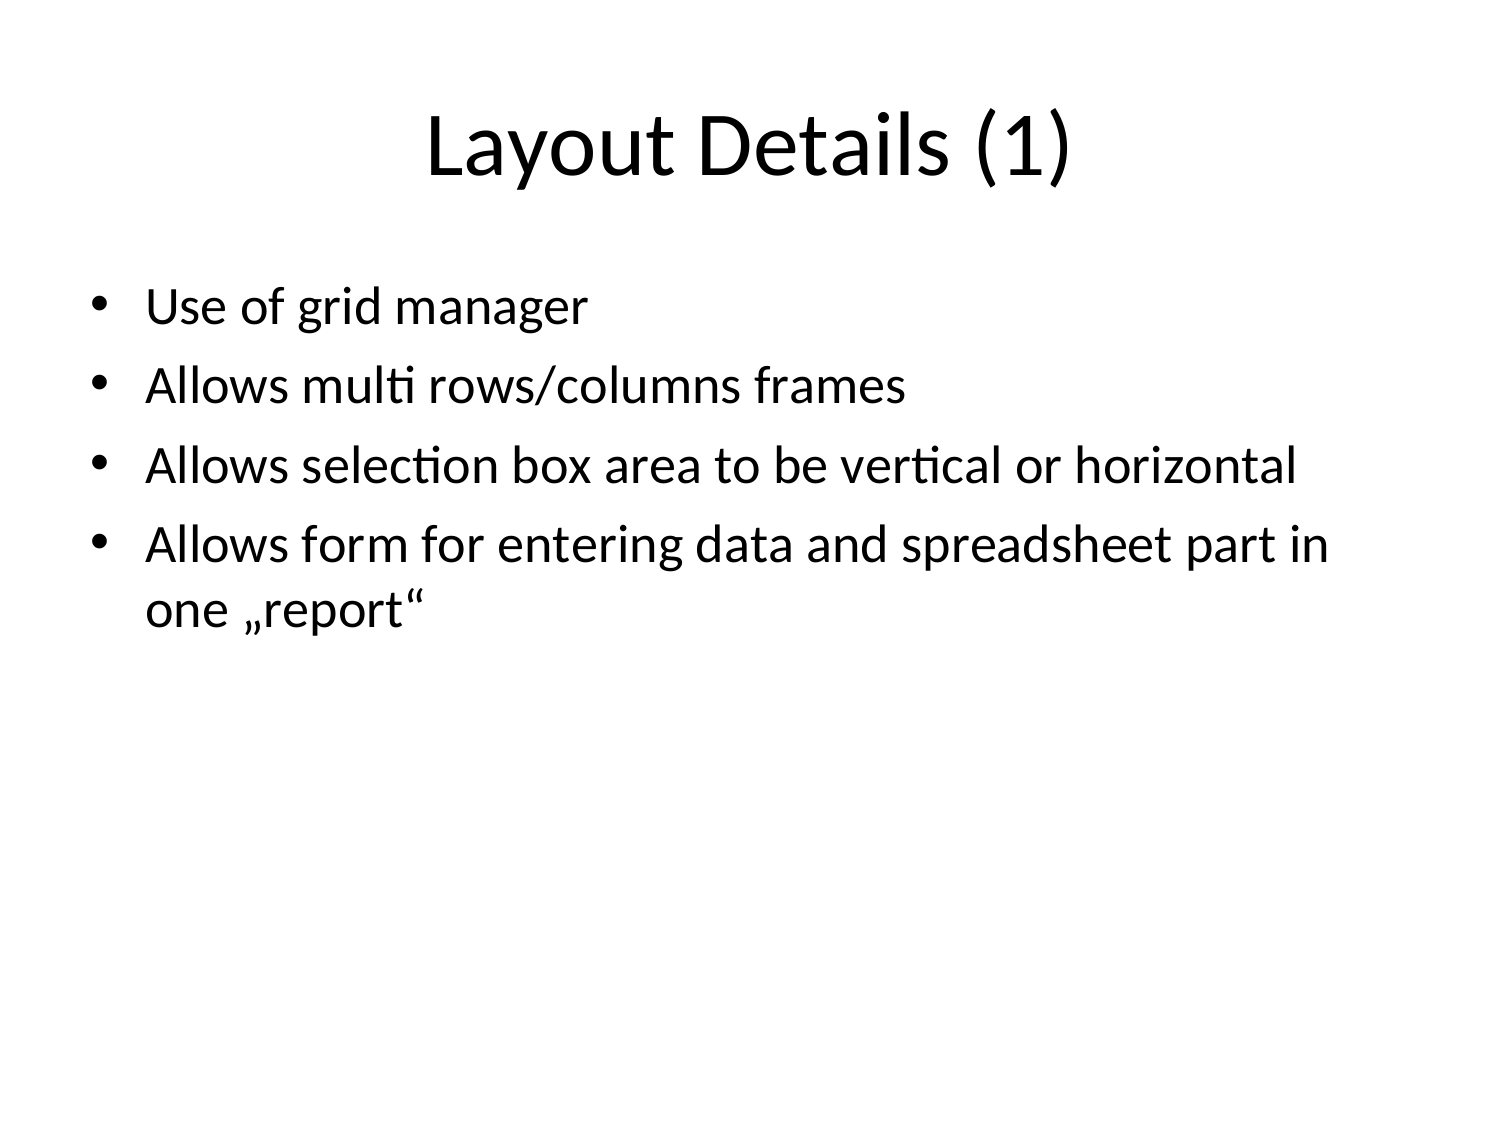

Layout Details (1)‏
Use of grid manager
Allows multi rows/columns frames
Allows selection box area to be vertical or horizontal
Allows form for entering data and spreadsheet part in one „report“